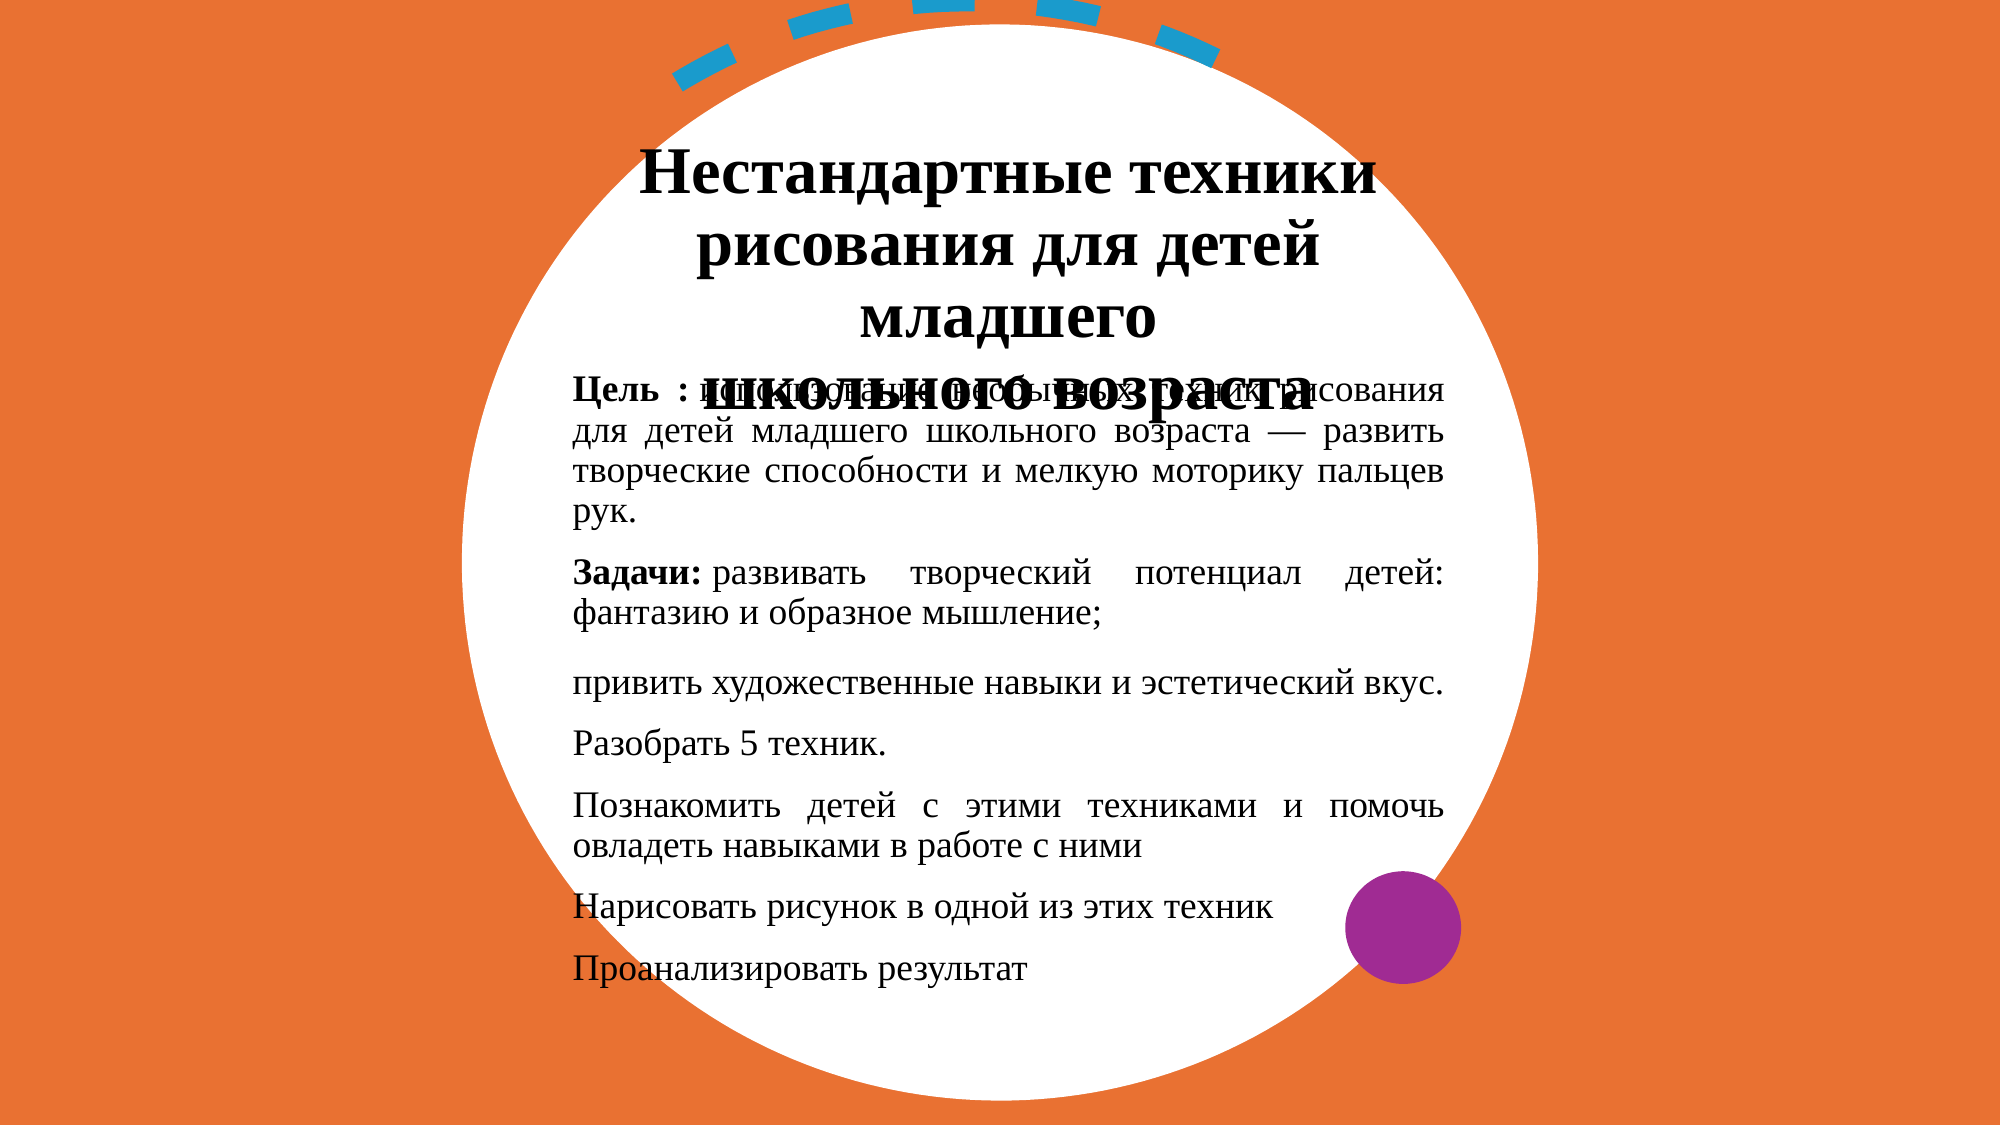

# Нестандартные техники рисования для детей младшего школьного возраста
Цель : использование необычных техник рисования для детей младшего школьного возраста — развить творческие способности и мелкую моторику пальцев рук.
Задачи: развивать творческий потенциал детей: фантазию и образное мышление;
привить художественные навыки и эстетический вкус.
Разобрать 5 техник.
Познакомить детей с этими техниками и помочь овладеть навыками в работе с ними
Нарисовать рисунок в одной из этих техник
Проанализировать результат